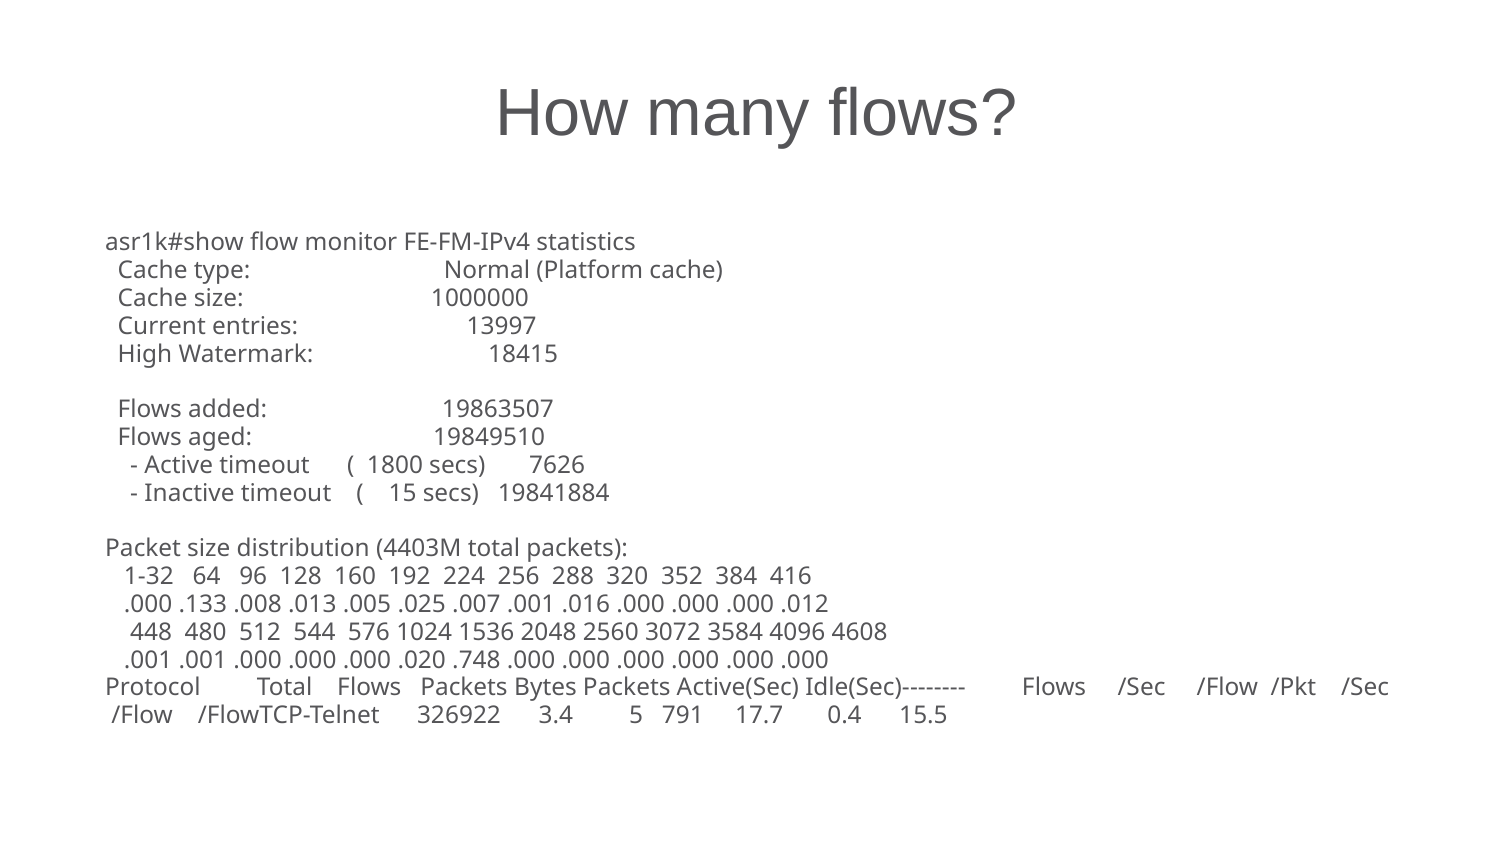

How many flows?
# asr1k#show flow monitor FE-FM-IPv4 statistics Cache type: Normal (Platform cache) Cache size: 1000000 Current entries: 13997 High Watermark: 18415 Flows added: 19863507 Flows aged: 19849510 - Active timeout ( 1800 secs) 7626 - Inactive timeout ( 15 secs) 19841884 Packet size distribution (4403M total packets): 1-32 64 96 128 160 192 224 256 288 320 352 384 416 .000 .133 .008 .013 .005 .025 .007 .001 .016 .000 .000 .000 .012 448 480 512 544 576 1024 1536 2048 2560 3072 3584 4096 4608 .001 .001 .000 .000 .000 .020 .748 .000 .000 .000 .000 .000 .000 Protocol Total Flows Packets Bytes Packets Active(Sec) Idle(Sec)-------- Flows /Sec /Flow /Pkt /Sec /Flow /FlowTCP-Telnet 326922 3.4 5 791 17.7 0.4 15.5